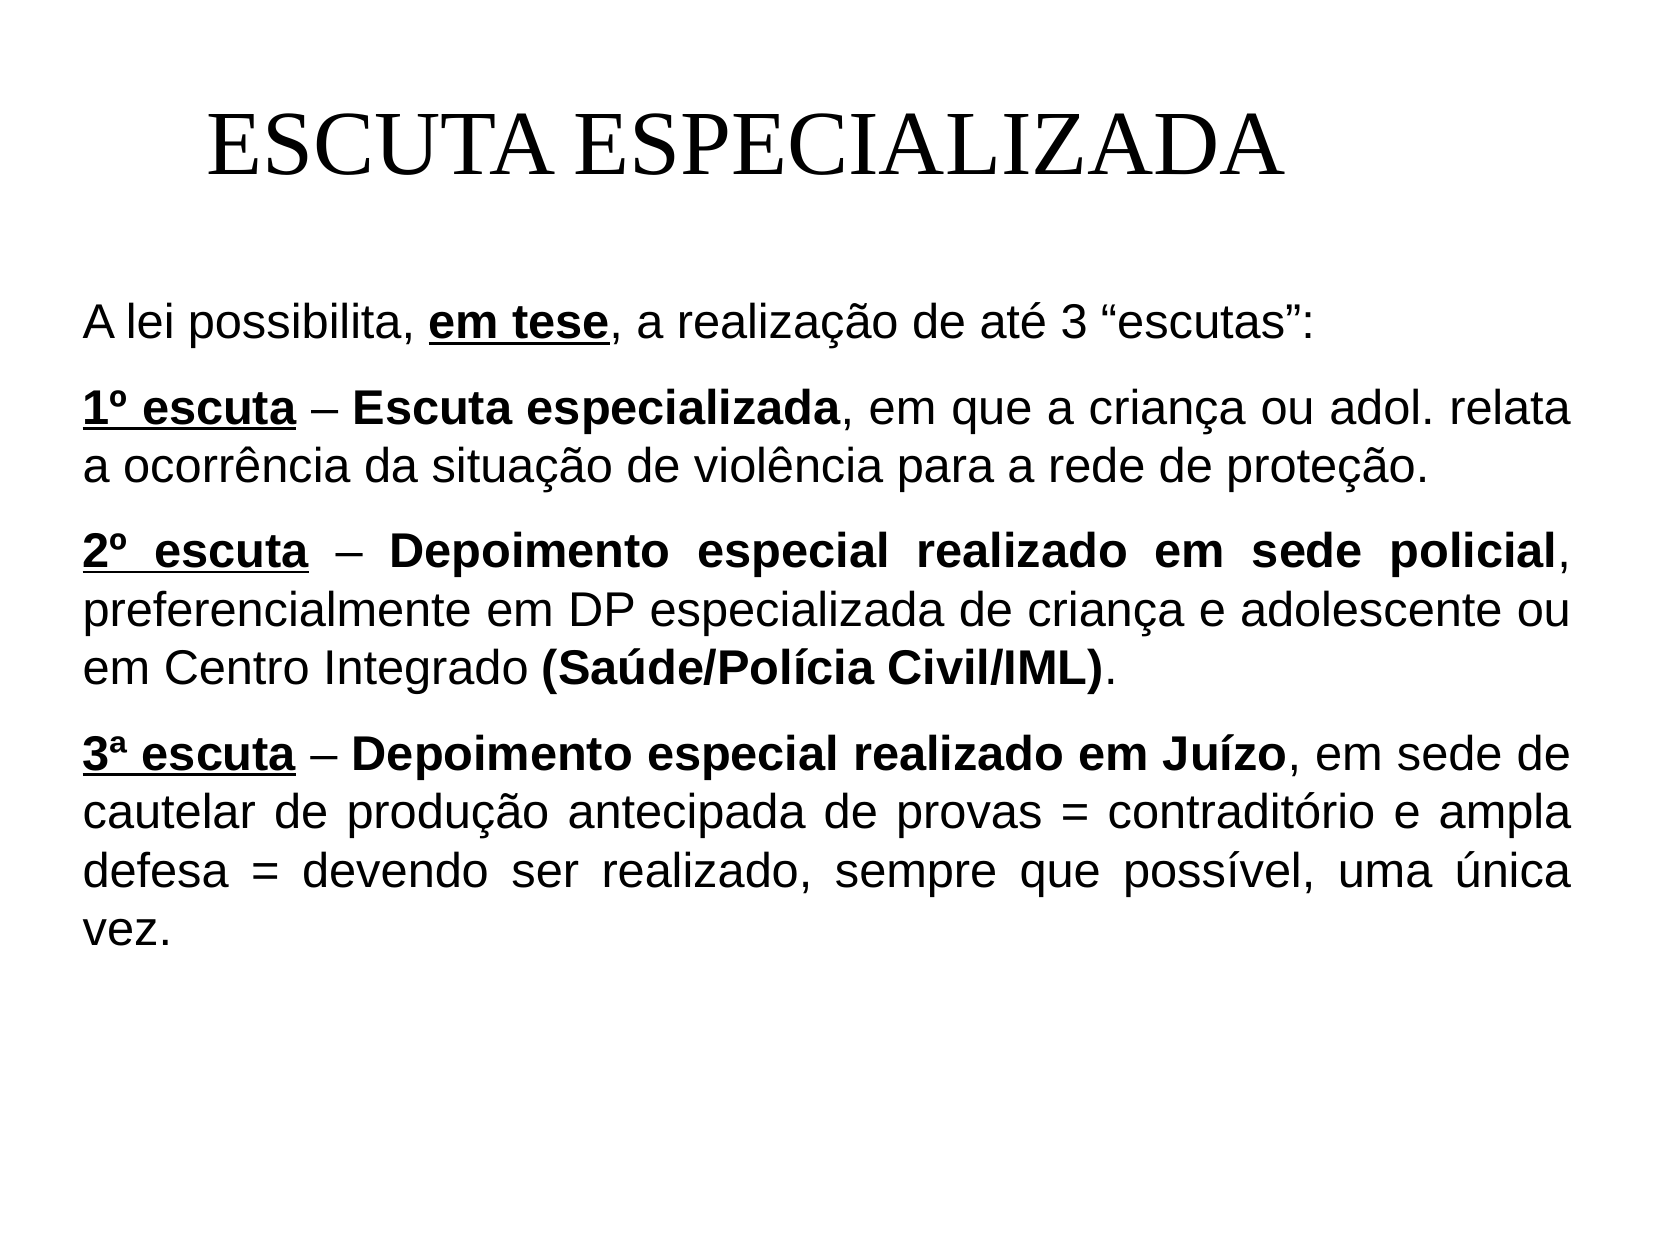

# ESCUTA ESPECIALIZADA
A lei possibilita, em tese, a realização de até 3 “escutas”:
1º escuta – Escuta especializada, em que a criança ou adol. relata a ocorrência da situação de violência para a rede de proteção.
2º escuta – Depoimento especial realizado em sede policial, preferencialmente em DP especializada de criança e adolescente ou em Centro Integrado (Saúde/Polícia Civil/IML).
3ª escuta – Depoimento especial realizado em Juízo, em sede de cautelar de produção antecipada de provas = contraditório e ampla defesa = devendo ser realizado, sempre que possível, uma única vez.